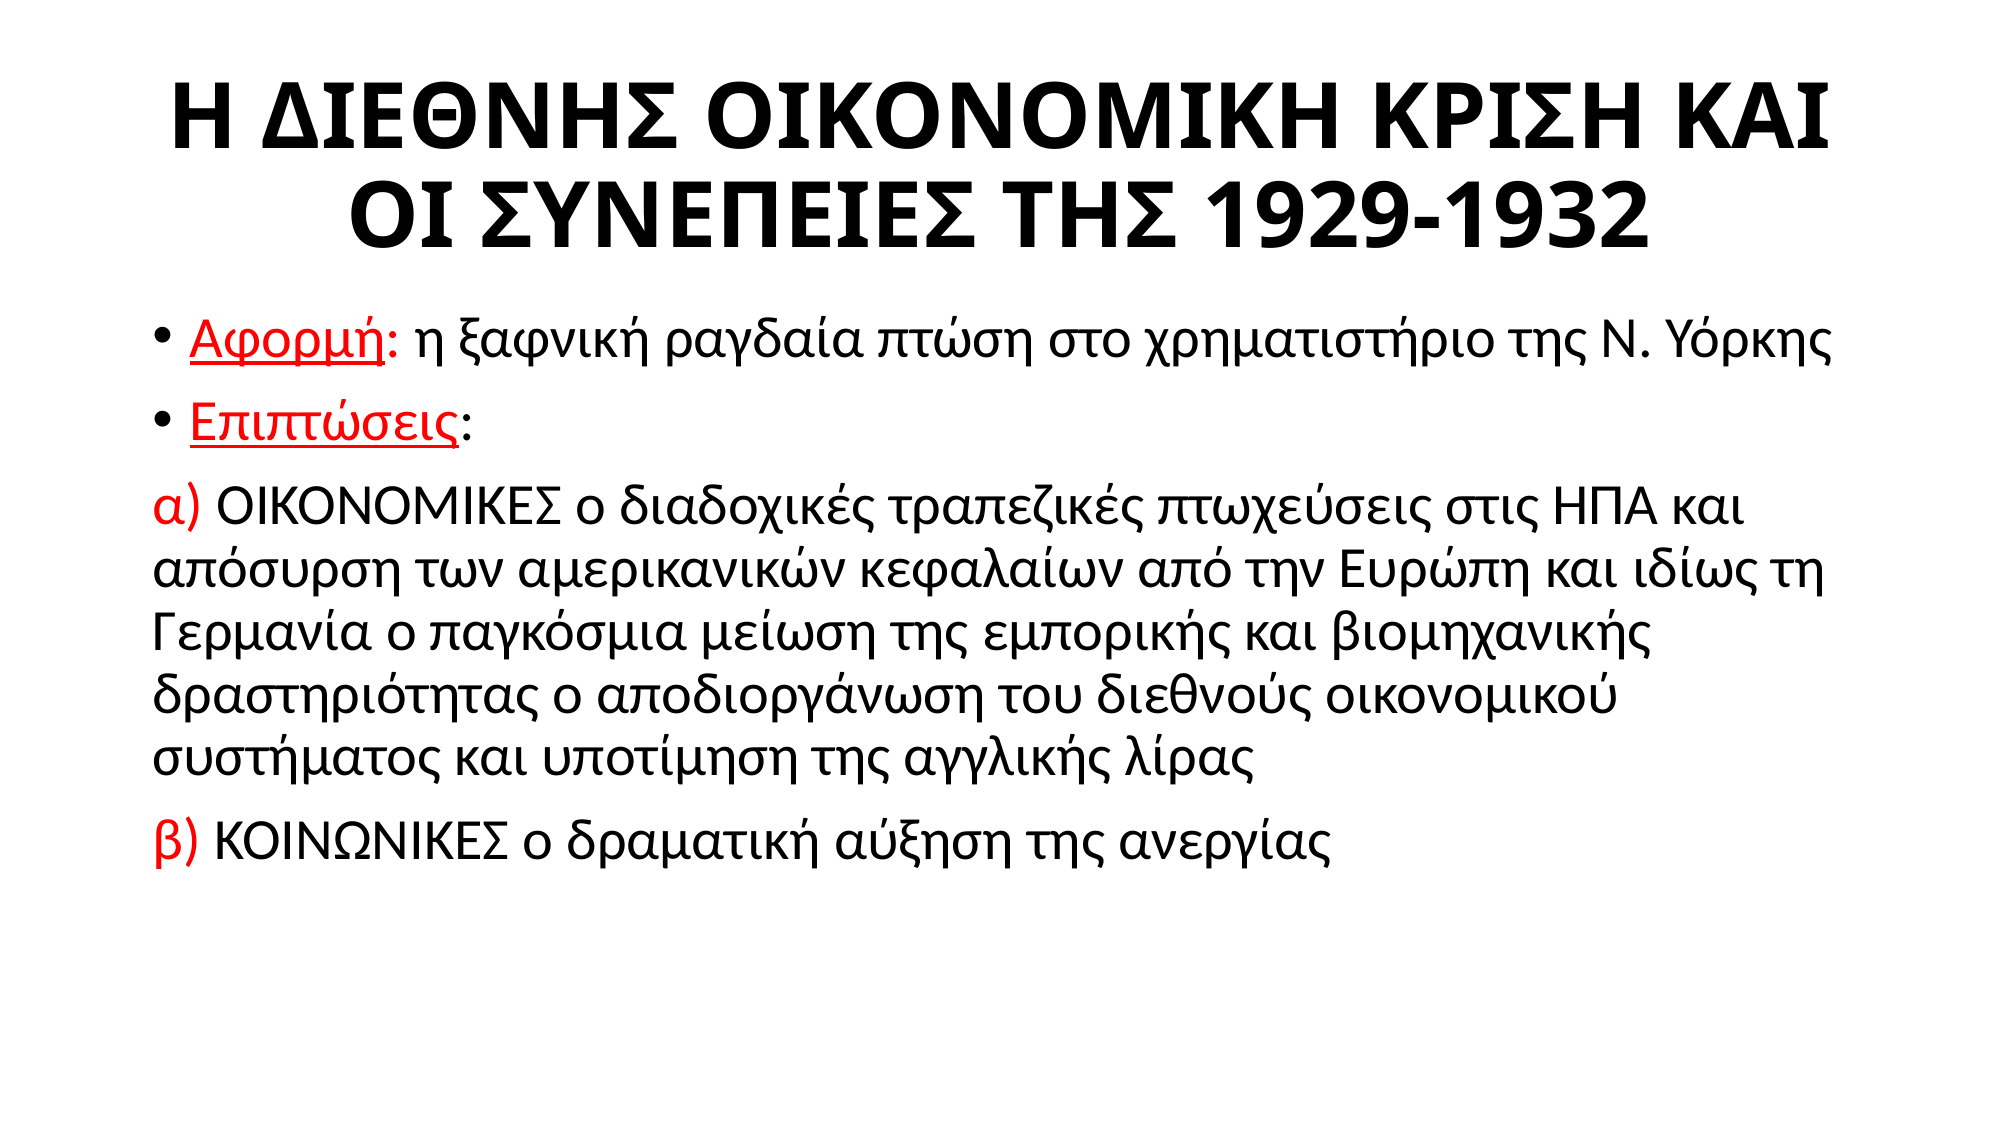

# Η ΔΙΕΘΝΗΣ ΟΙΚΟΝΟΜΙΚΗ ΚΡΙΣΗ ΚΑΙ ΟΙ ΣΥΝΕΠΕΙΕΣ ΤΗΣ 1929-1932
Αφορμή: η ξαφνική ραγδαία πτώση στο χρηματιστήριο της Ν. Υόρκης
Επιπτώσεις:
α) ΟΙΚΟΝΟΜΙΚΕΣ o διαδοχικές τραπεζικές πτωχεύσεις στις ΗΠΑ και απόσυρση των αμερικανικών κεφαλαίων από την Ευρώπη και ιδίως τη Γερμανία o παγκόσμια μείωση της εμπορικής και βιομηχανικής δραστηριότητας o αποδιοργάνωση του διεθνούς οικονομικού συστήματος και υποτίμηση της αγγλικής λίρας
β) ΚΟΙΝΩΝΙΚΕΣ o δραματική αύξηση της ανεργίας